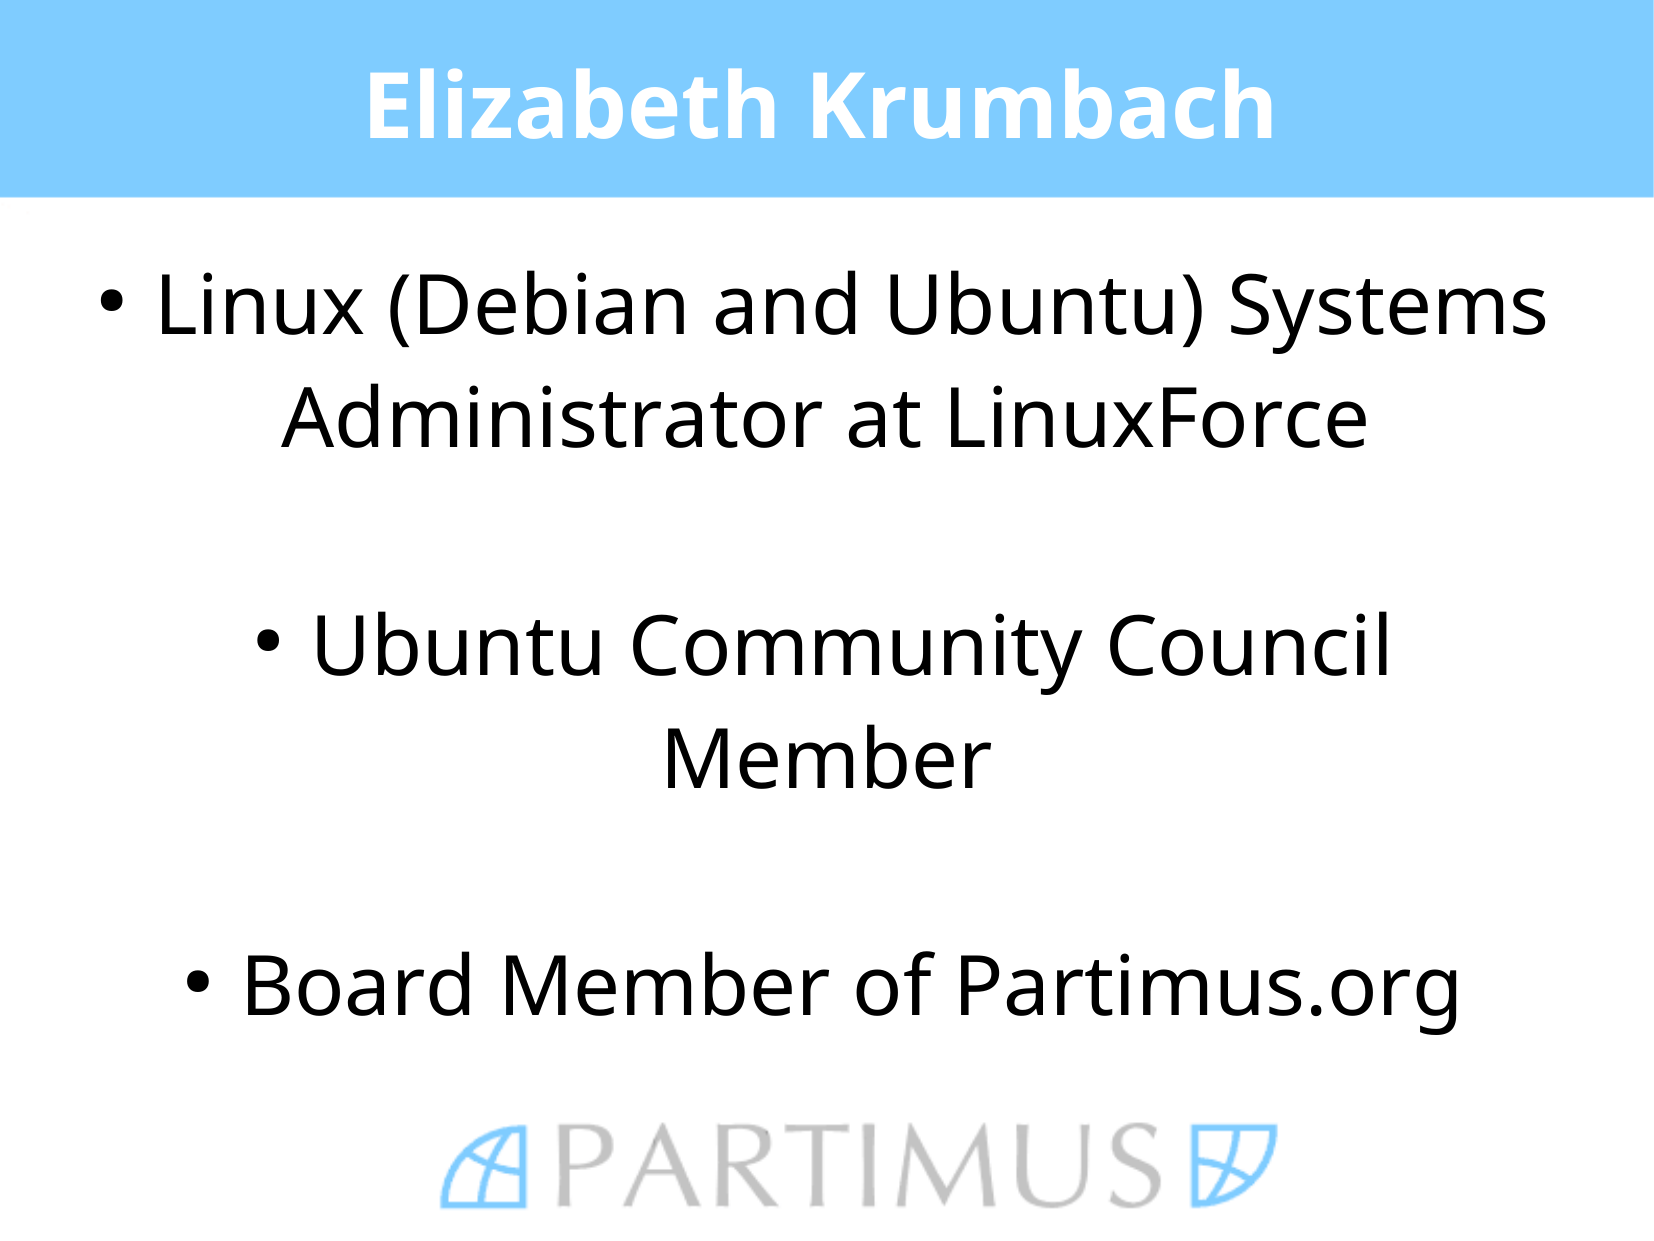

Elizabeth Krumbach
# Linux (Debian and Ubuntu) Systems Administrator at LinuxForce
 Ubuntu Community Council Member
 Board Member of Partimus.org